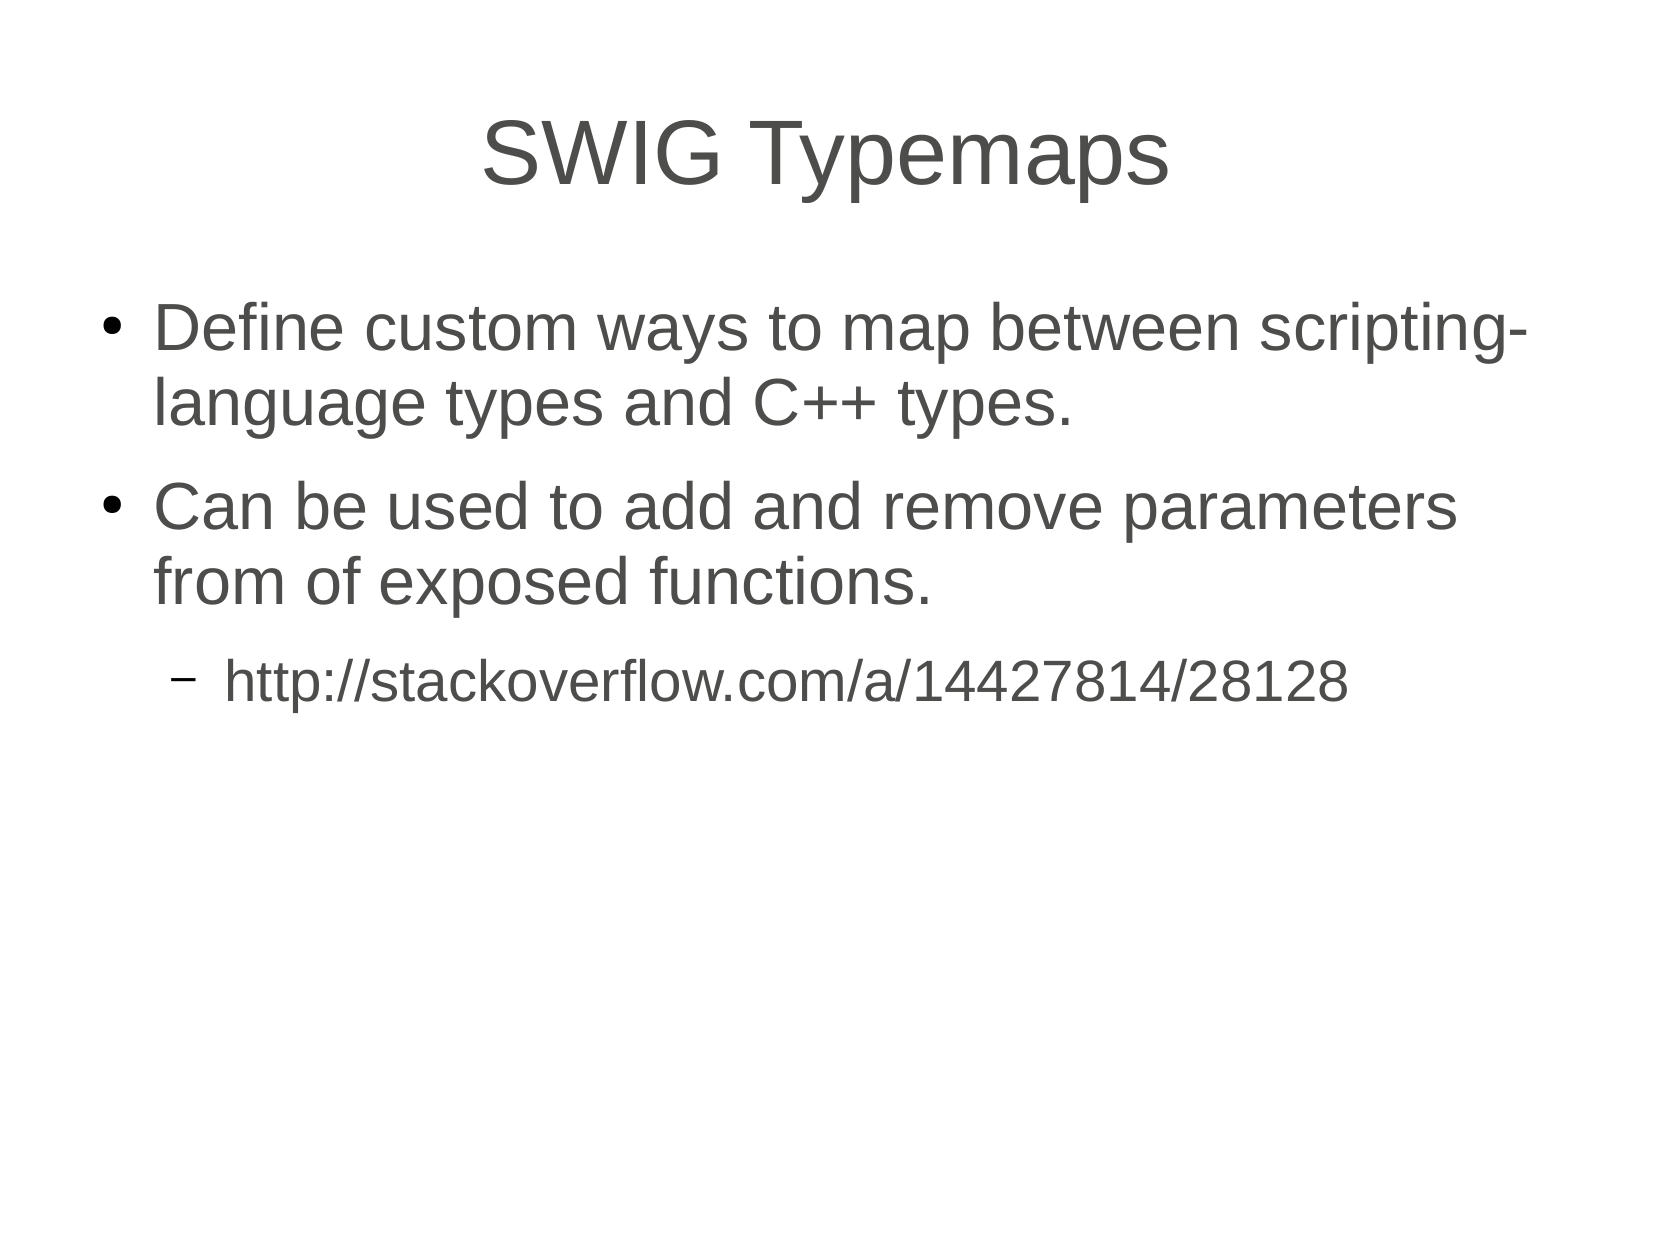

# SWIG Typemaps
Define custom ways to map between scripting-language types and C++ types.
Can be used to add and remove parameters from of exposed functions.
http://stackoverflow.com/a/14427814/28128